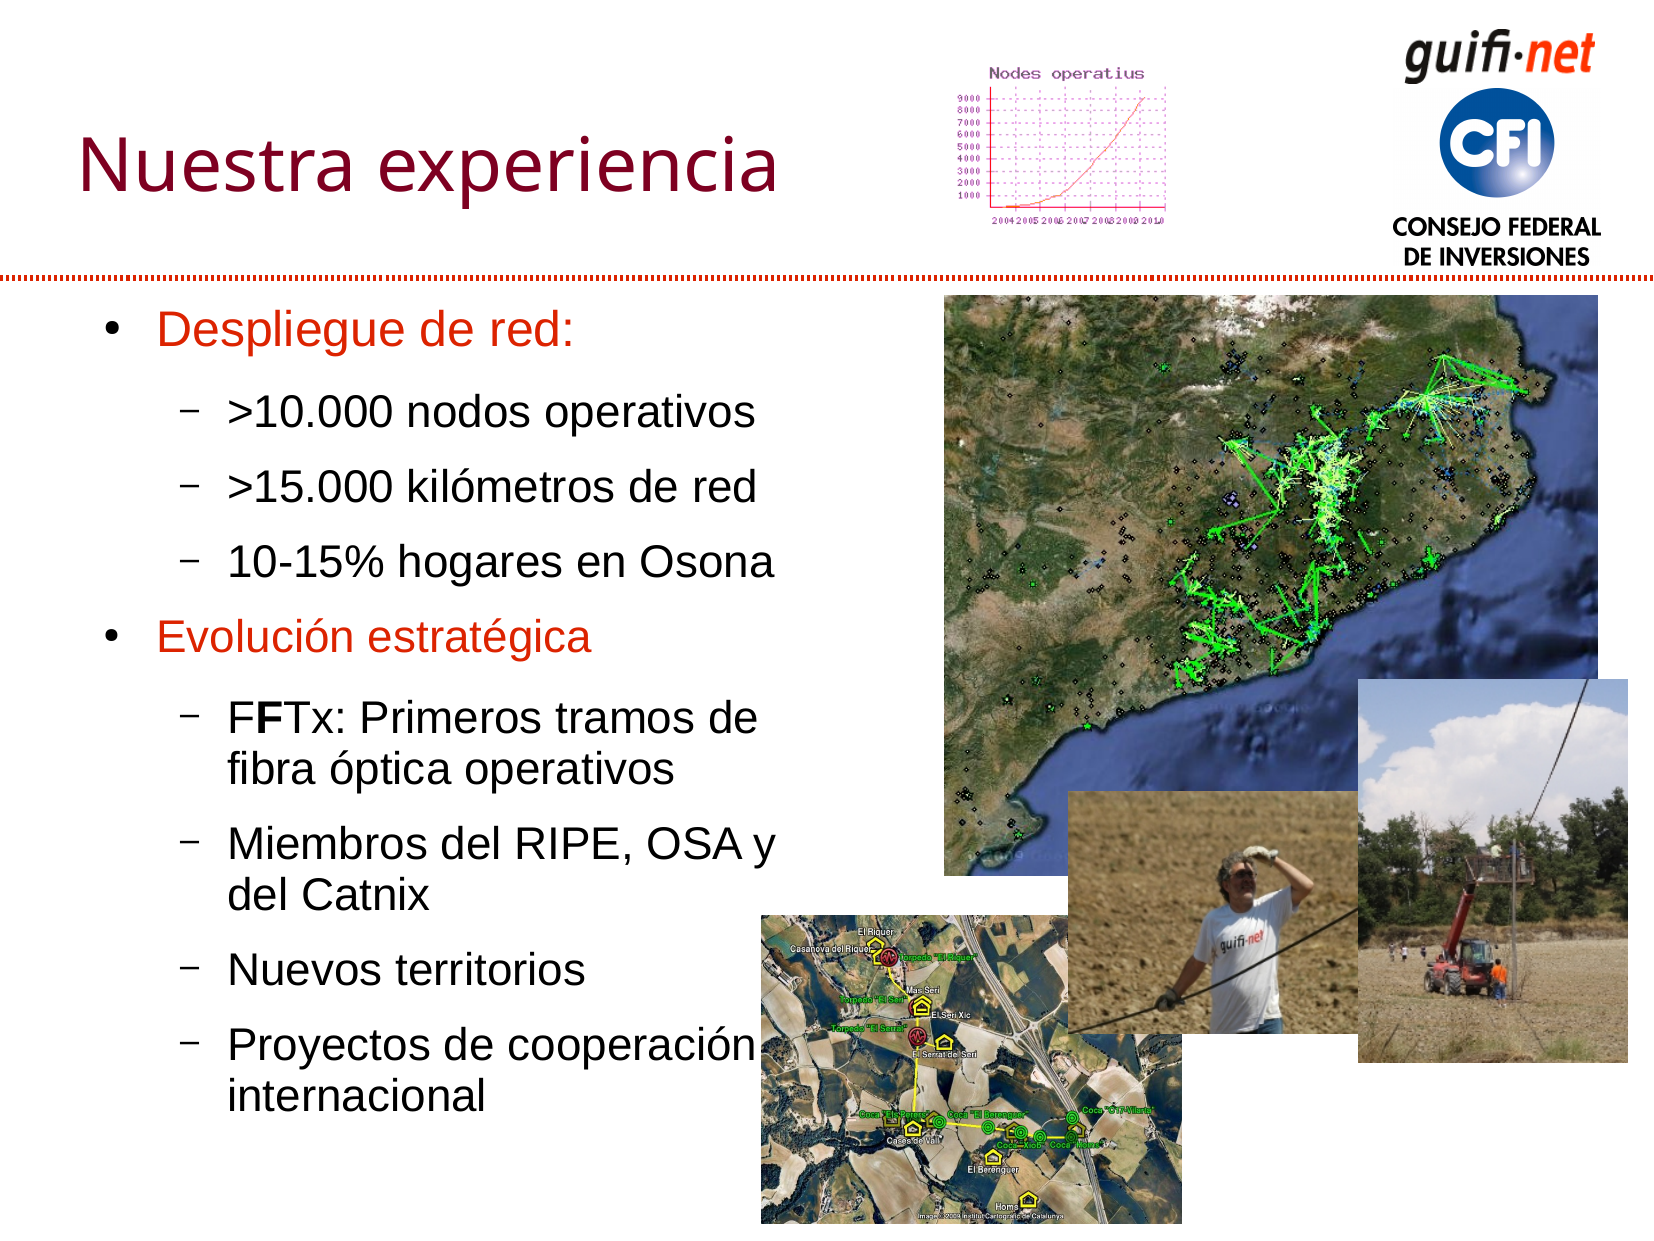

# Nuestra experiencia
Despliegue de red:
>10.000 nodos operativos
>15.000 kilómetros de red
10-15% hogares en Osona
Evolución estratégica
FFTx: Primeros tramos de fibra óptica operativos
Miembros del RIPE, OSA y del Catnix
Nuevos territorios
Proyectos de cooperación internacional